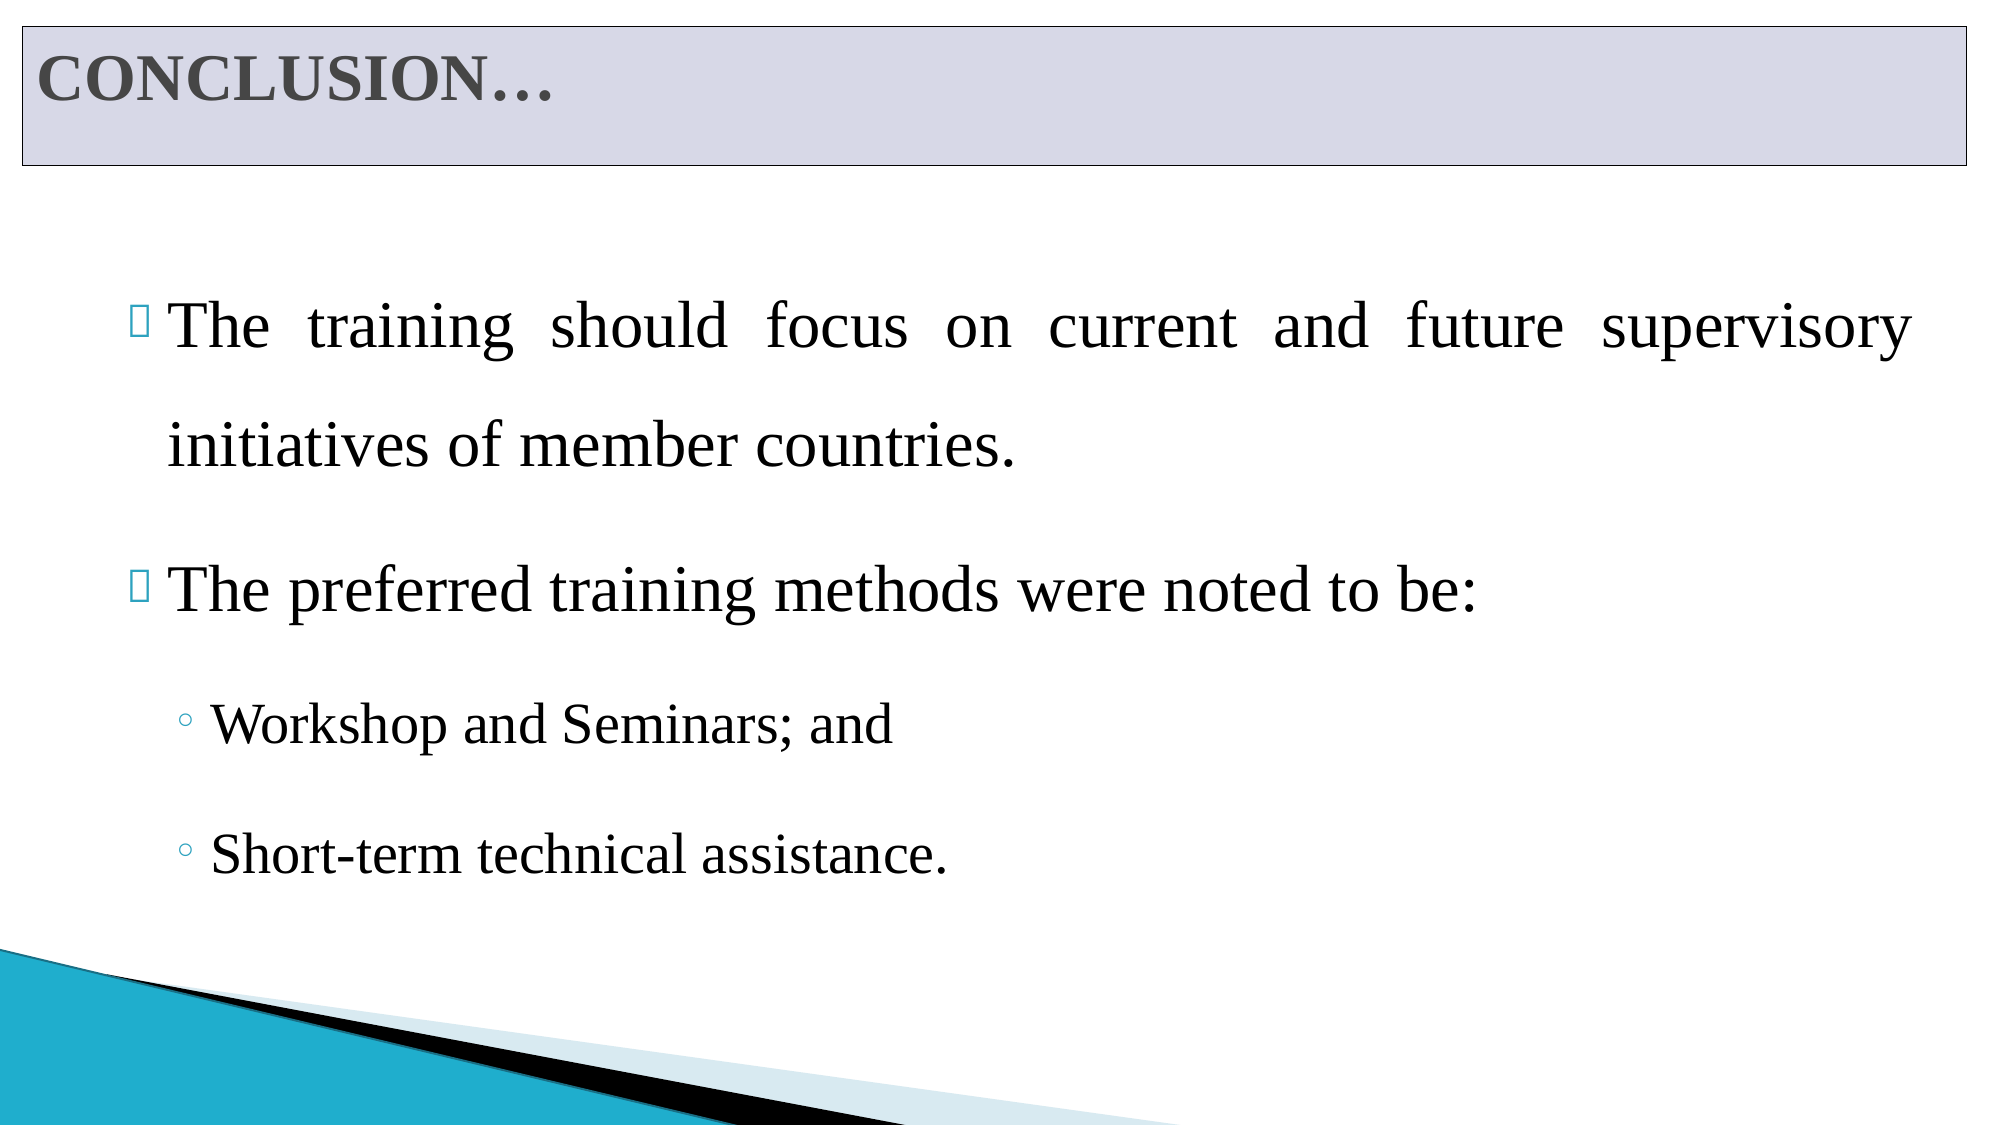

# CONCLUSION…
The training should focus on current and future supervisory initiatives of member countries.
The preferred training methods were noted to be:
Workshop and Seminars; and
Short-term technical assistance.